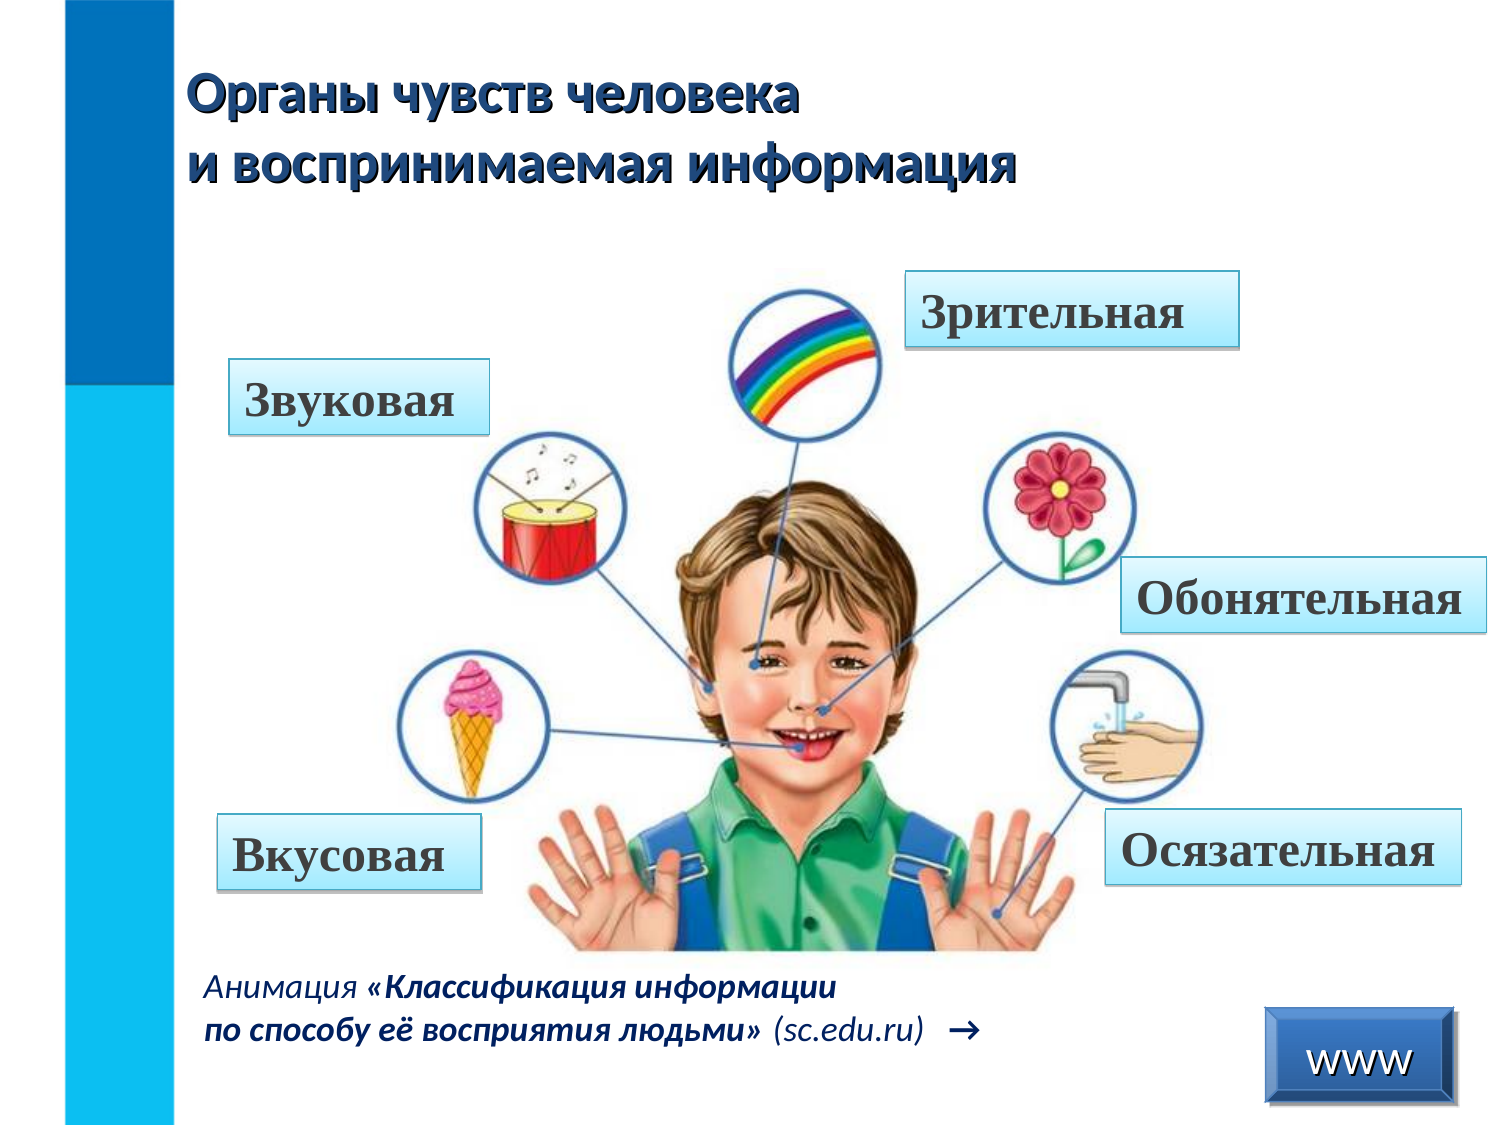

# Органы чувств человека и воспринимаемая информация
Зрительная
Звуковая
Обонятельная
Осязательная
Вкусовая
Анимация «Классификация информации
по способу её восприятия людьми» (sc.edu.ru) →
www